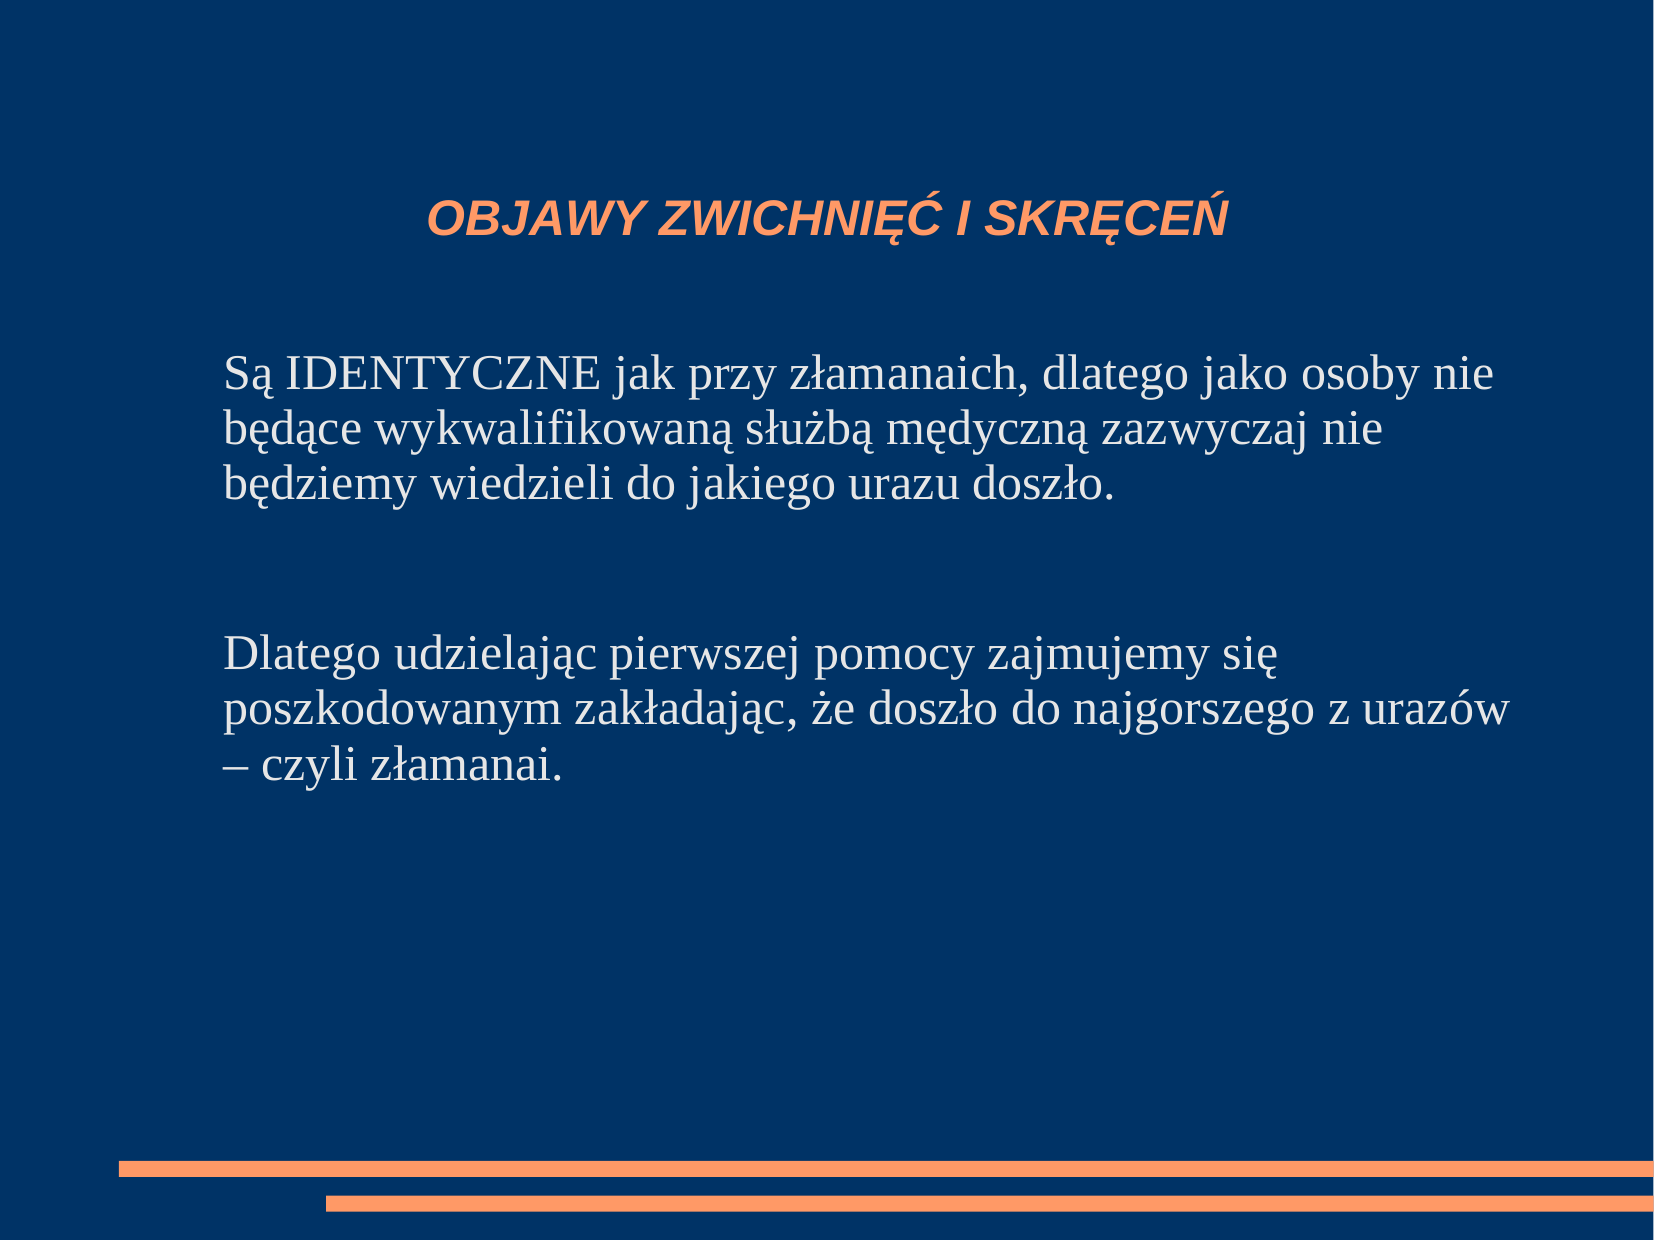

# OBJAWY ZWICHNIĘĆ I SKRĘCEŃ
Są IDENTYCZNE jak przy złamanaich, dlatego jako osoby nie będące wykwalifikowaną służbą mędyczną zazwyczaj nie będziemy wiedzieli do jakiego urazu doszło.
Dlatego udzielając pierwszej pomocy zajmujemy się poszkodowanym zakładając, że doszło do najgorszego z urazów – czyli złamanai.